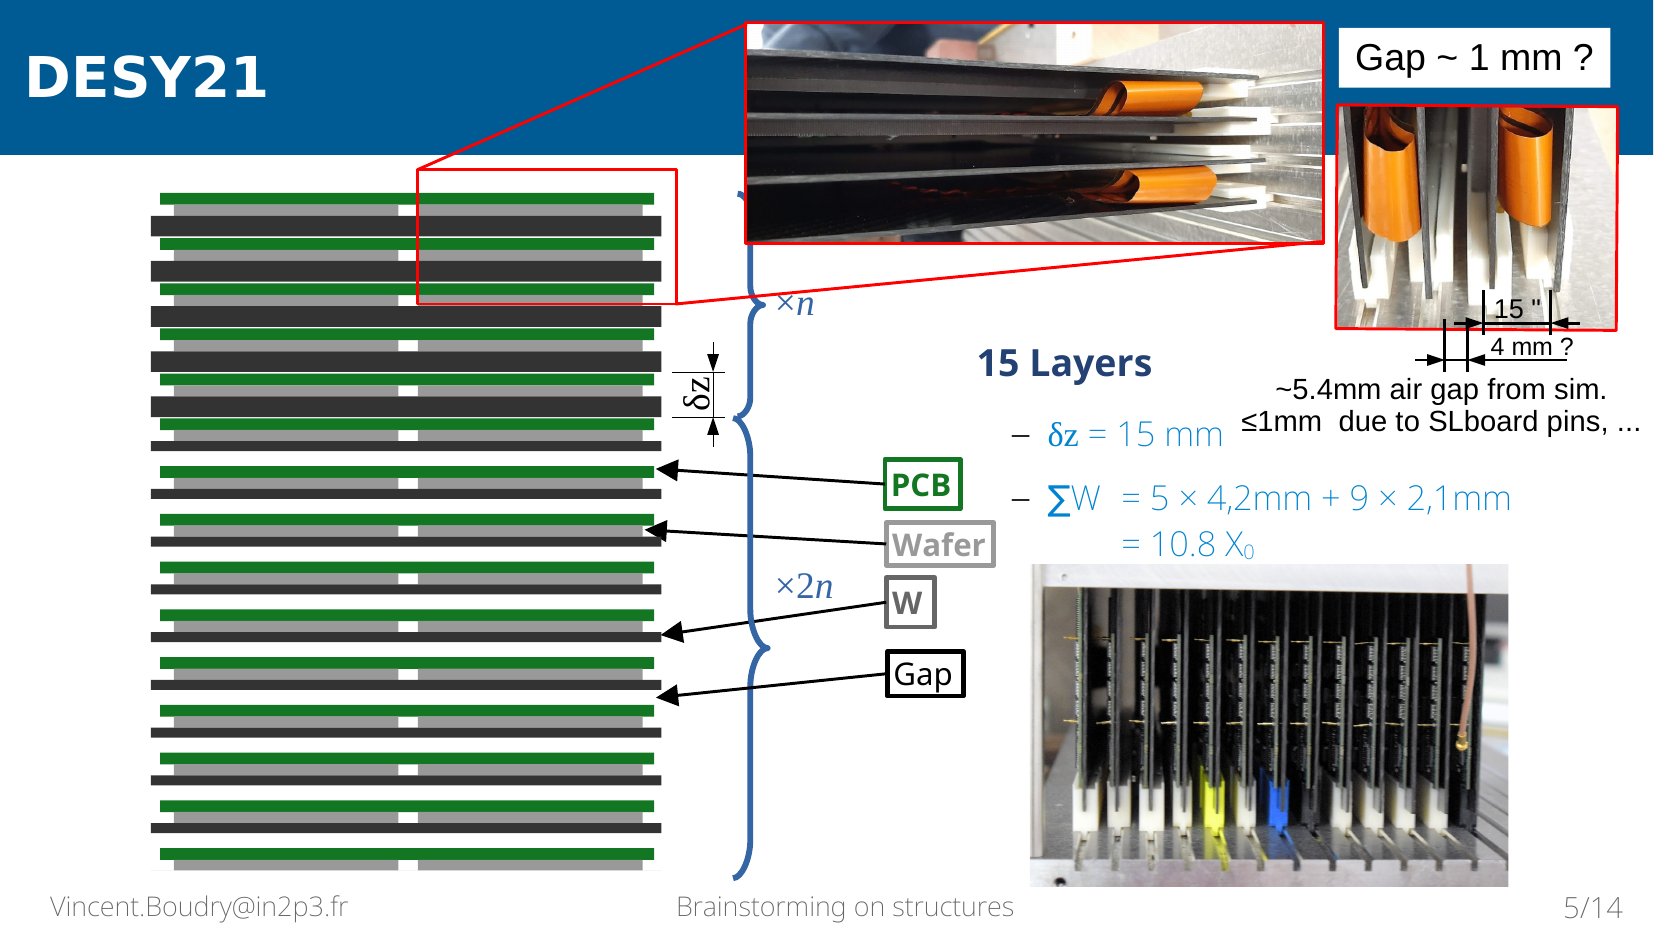

# DESY21
Gap ~ 1 mm ?
15 Layers
δz = 15 mm
∑W 	= 5 × 4,2mm + 9 × 2,1mm
	= 10.8 X0
~5.4mm air gap from sim.
≤1mm due to SLboard pins, ...
PCB
Wafer
W
Gap
Vincent.Boudry@in2p3.fr
Brainstorming on structures
5